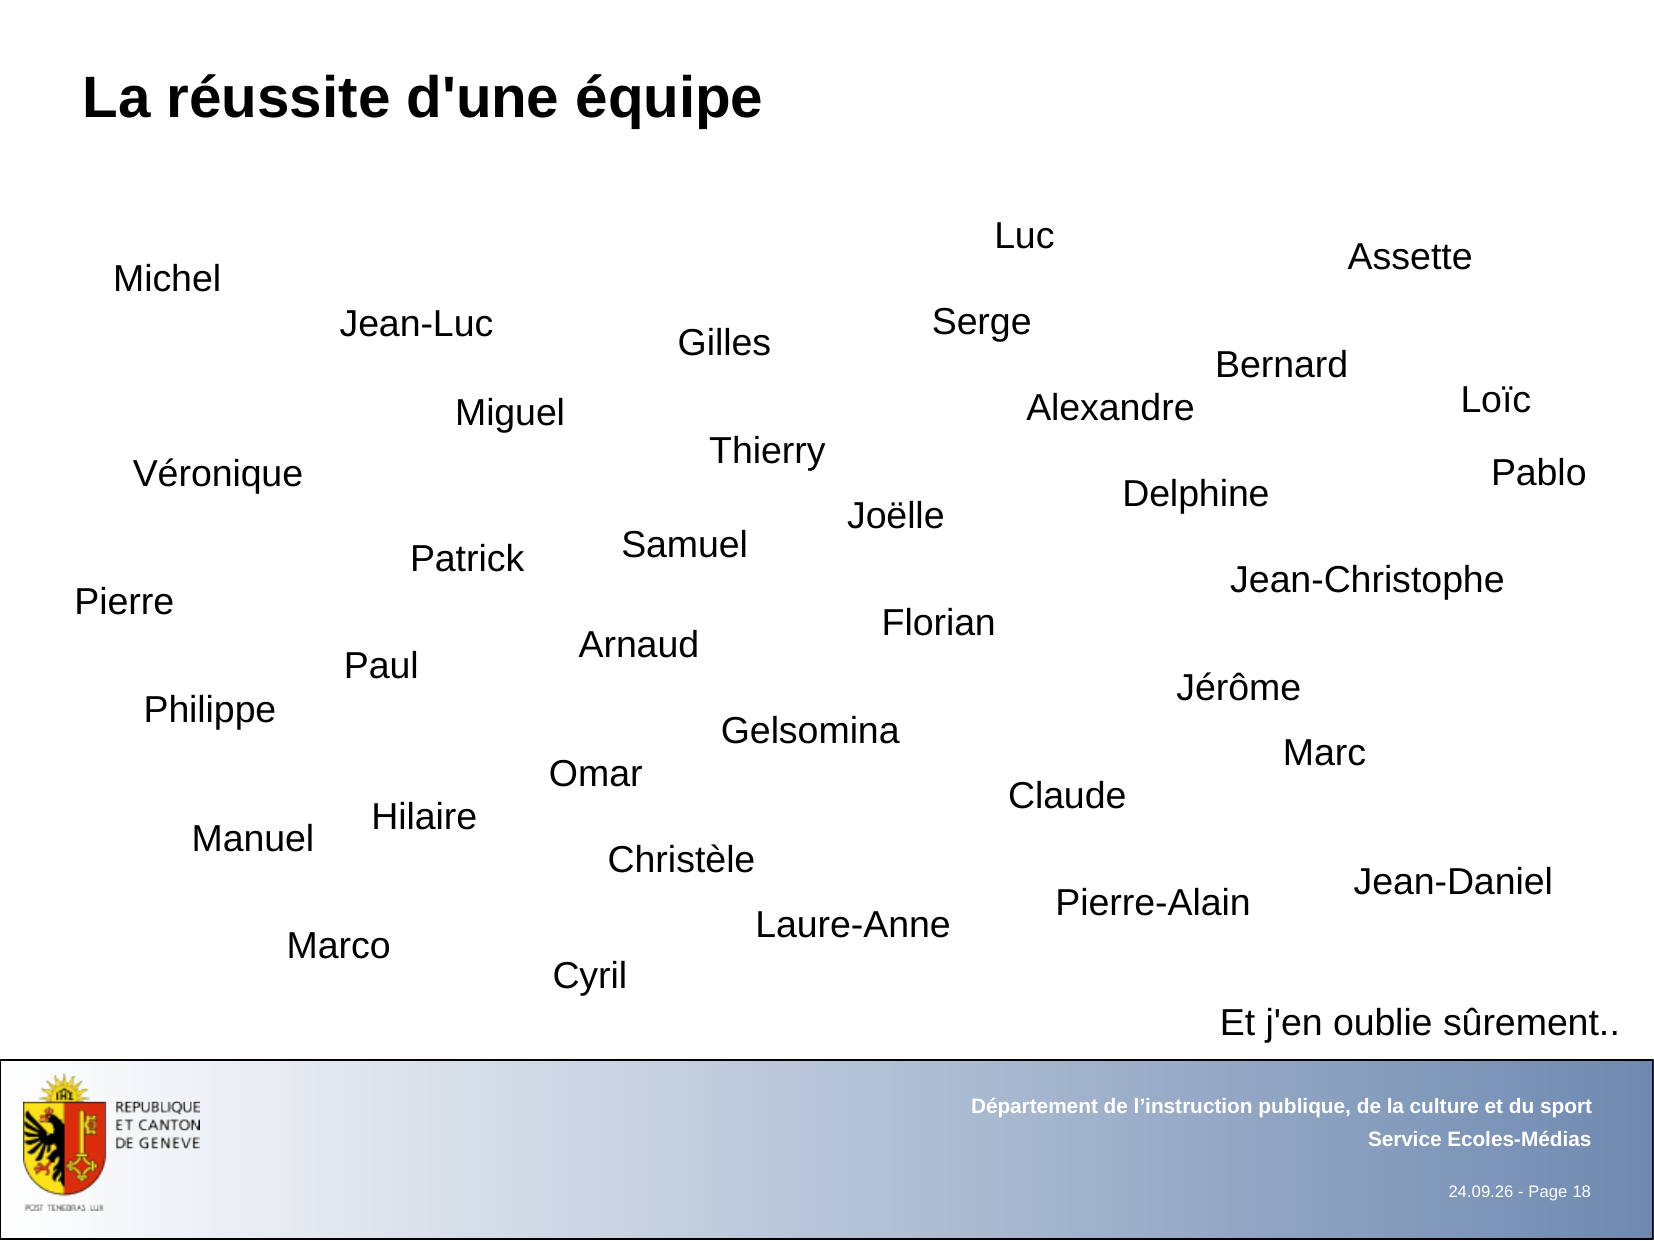

# La réussite d'une équipe
Luc
Assette
Michel
Serge
Jean-Luc
Gilles
Bernard
Loïc
Alexandre
Miguel
Thierry
Pablo
Véronique
Delphine
Joëlle
Samuel
Patrick
Jean-Christophe
Pierre
Florian
Arnaud
Paul
Jérôme
Philippe
Gelsomina
Marc
Omar
Claude
Hilaire
Manuel
Christèle
Jean-Daniel
Pierre-Alain
Laure-Anne
Marco
Cyril
Et j'en oublie sûrement..